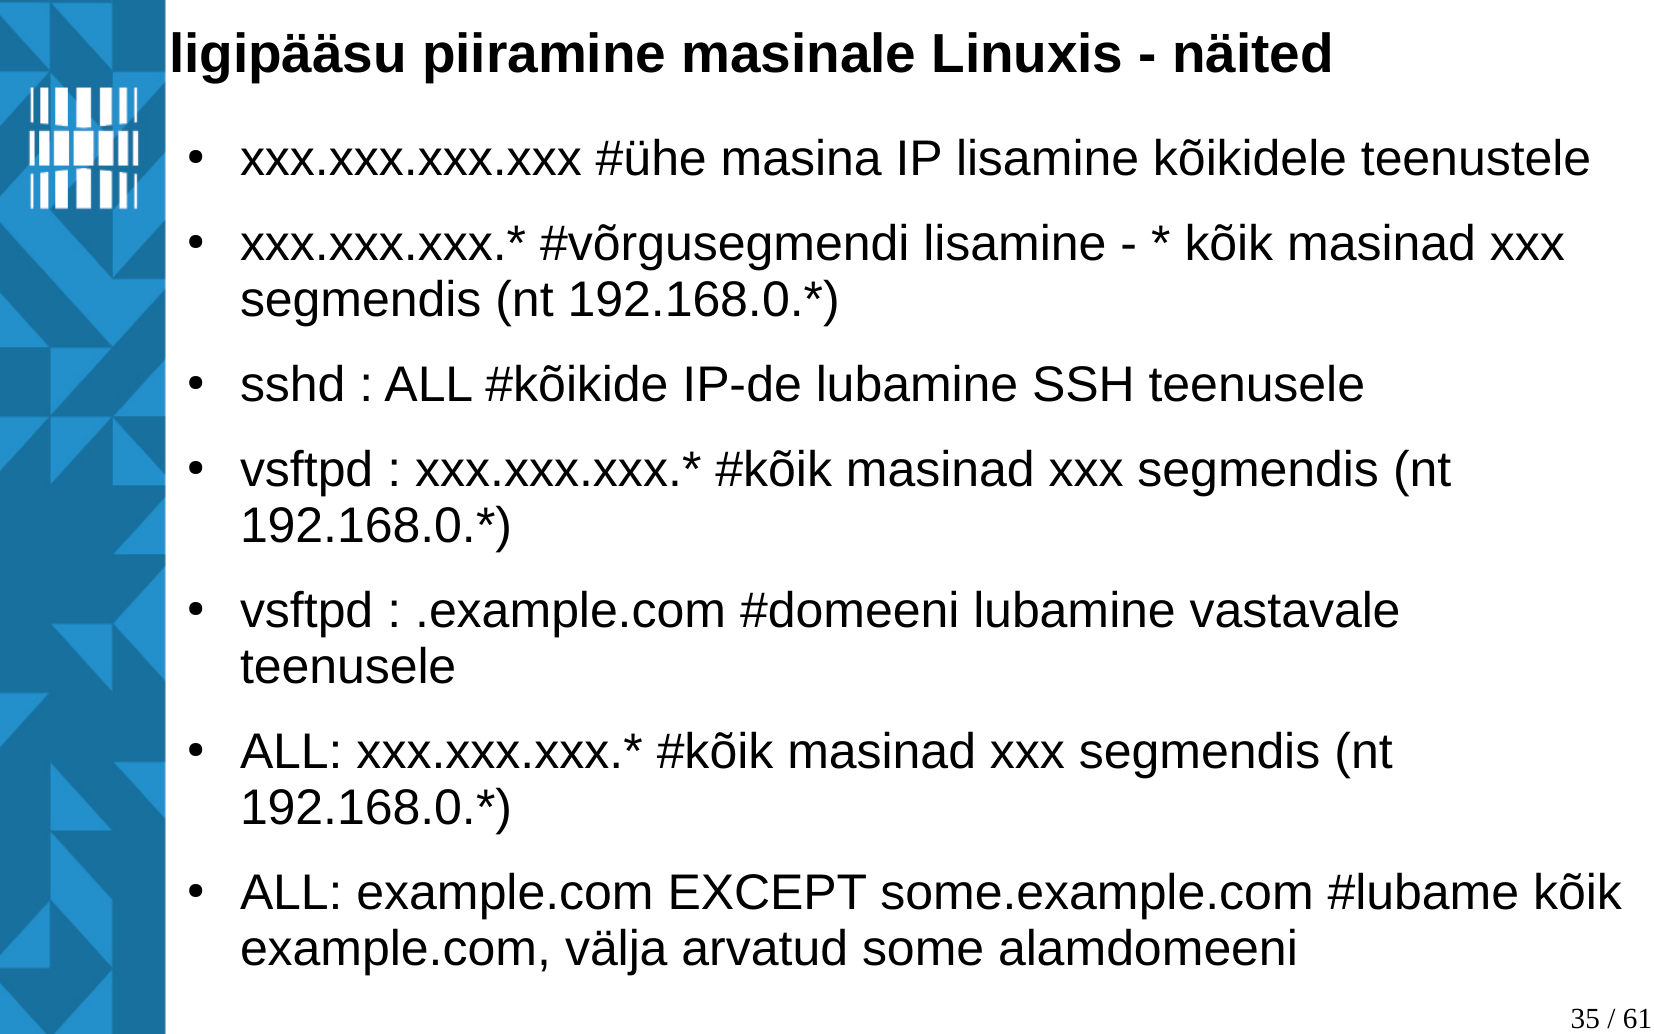

# ligipääsu piiramine masinale Linuxis - näited
xxx.xxx.xxx.xxx #ühe masina IP lisamine kõikidele teenustele
xxx.xxx.xxx.* #võrgusegmendi lisamine - * kõik masinad xxx segmendis (nt 192.168.0.*)
sshd : ALL #kõikide IP-de lubamine SSH teenusele
vsftpd : xxx.xxx.xxx.* #kõik masinad xxx segmendis (nt 192.168.0.*)
vsftpd : .example.com #domeeni lubamine vastavale teenusele
ALL: xxx.xxx.xxx.* #kõik masinad xxx segmendis (nt 192.168.0.*)
ALL: example.com EXCEPT some.example.com #lubame kõik example.com, välja arvatud some alamdomeeni
35